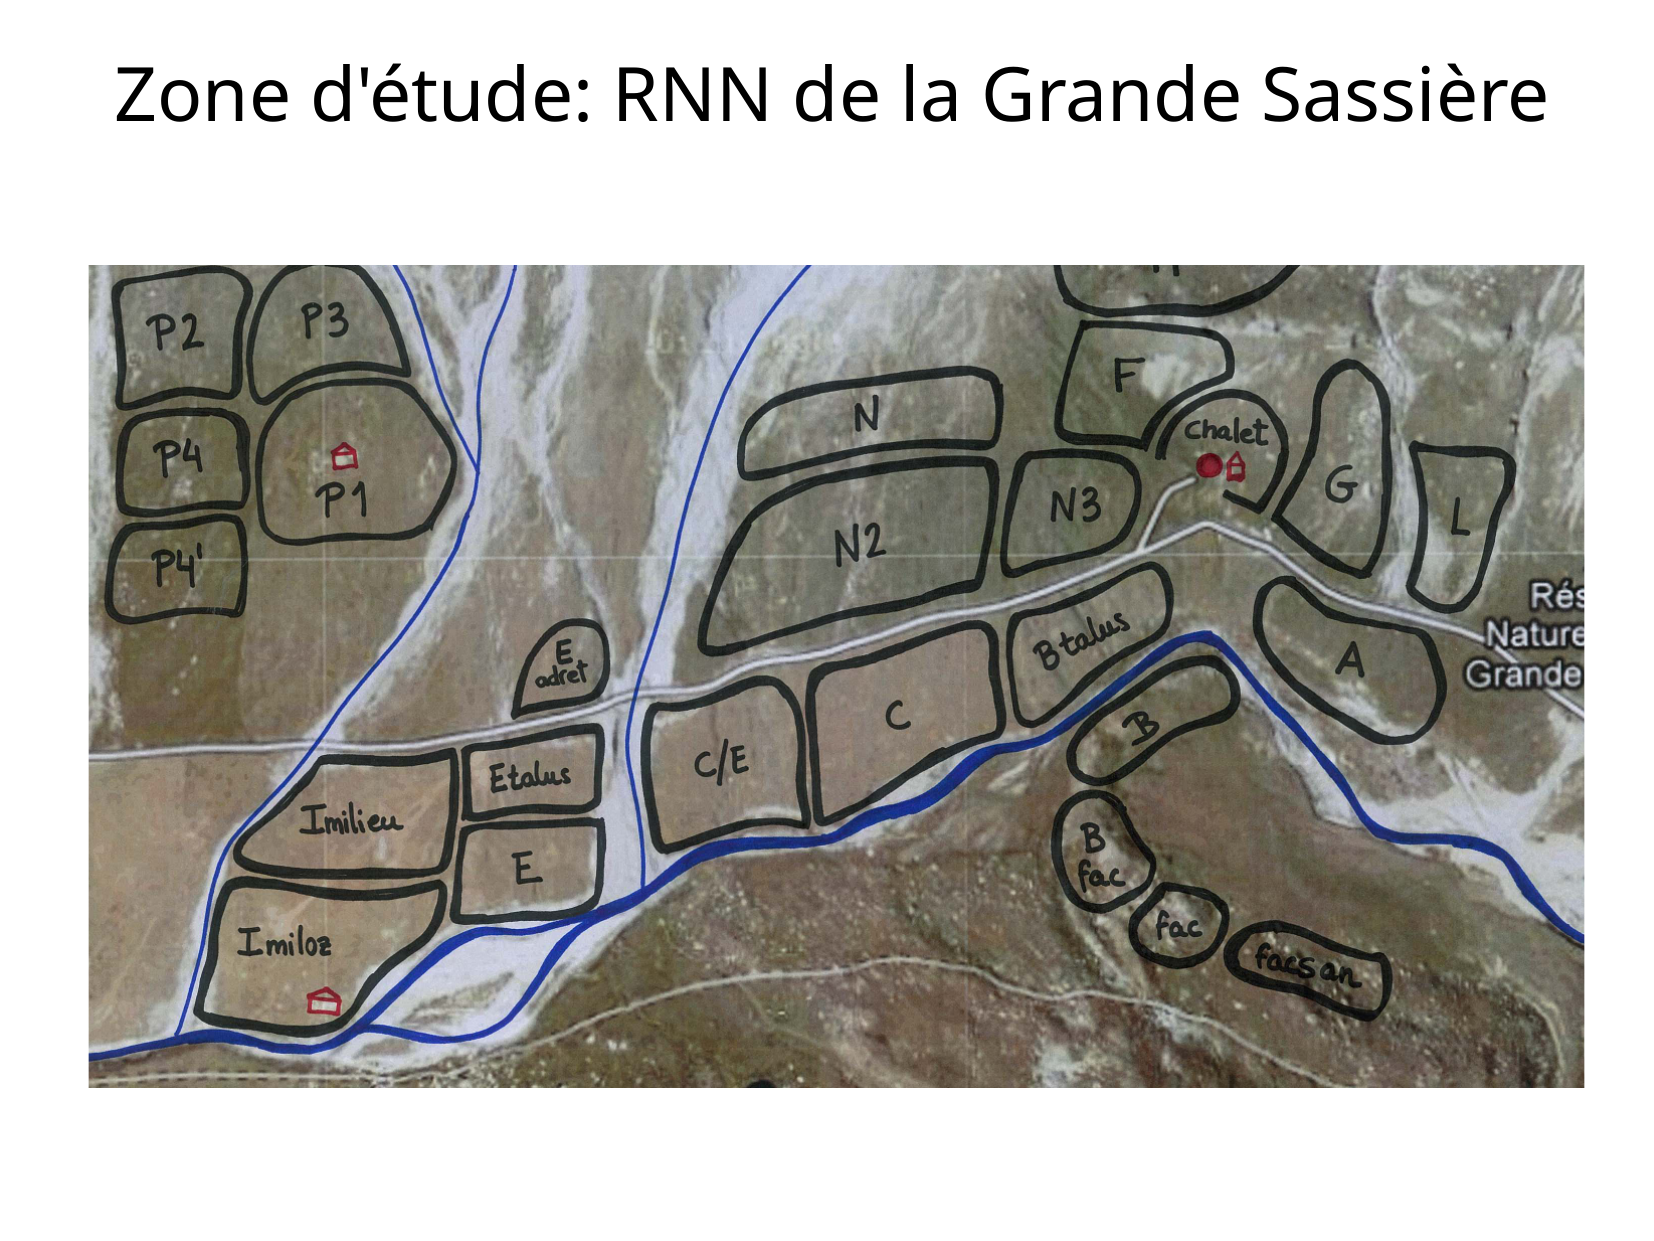

# Zone d'étude: RNN de la Grande Sassière